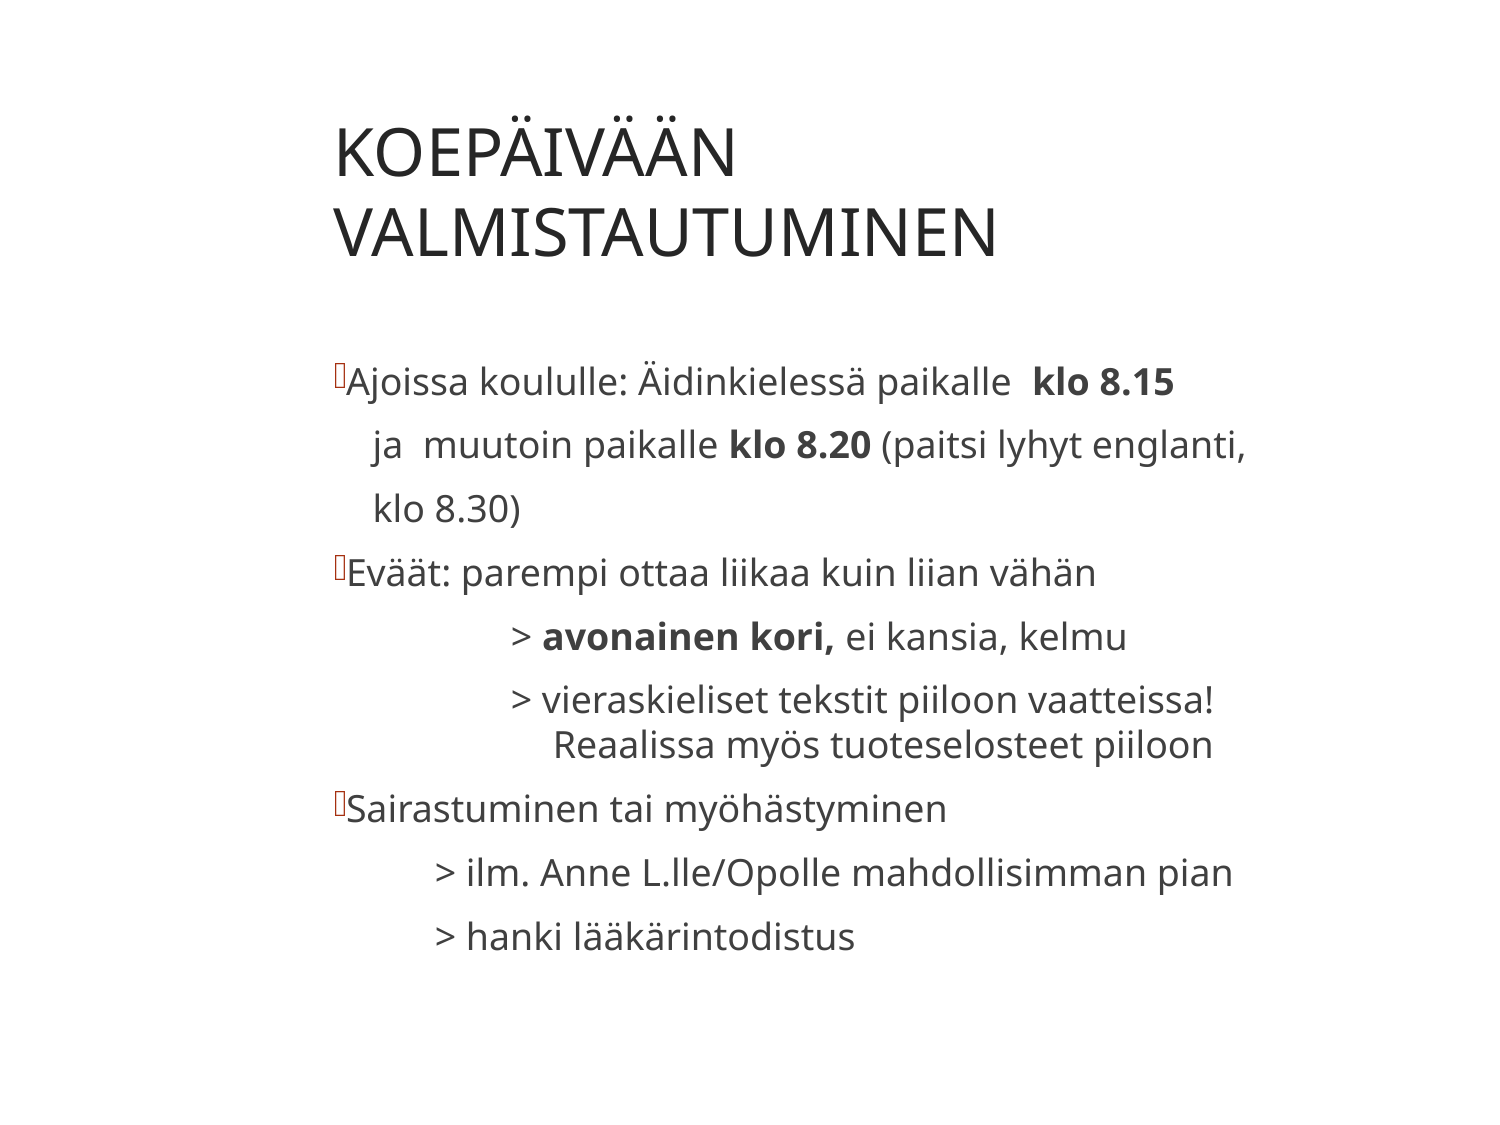

# KOEPÄIVÄÄN VALMISTAUTUMINEN
Ajoissa koululle: Äidinkielessä paikalle klo 8.15
 ja muutoin paikalle klo 8.20 (paitsi lyhyt englanti,
 klo 8.30)
Eväät: parempi ottaa liikaa kuin liian vähän
> avonainen kori, ei kansia, kelmu
> vieraskieliset tekstit piiloon vaatteissa! Reaalissa myös tuoteselosteet piiloon
Sairastuminen tai myöhästyminen
	> ilm. Anne L.lle/Opolle mahdollisimman pian
	> hanki lääkärintodistus